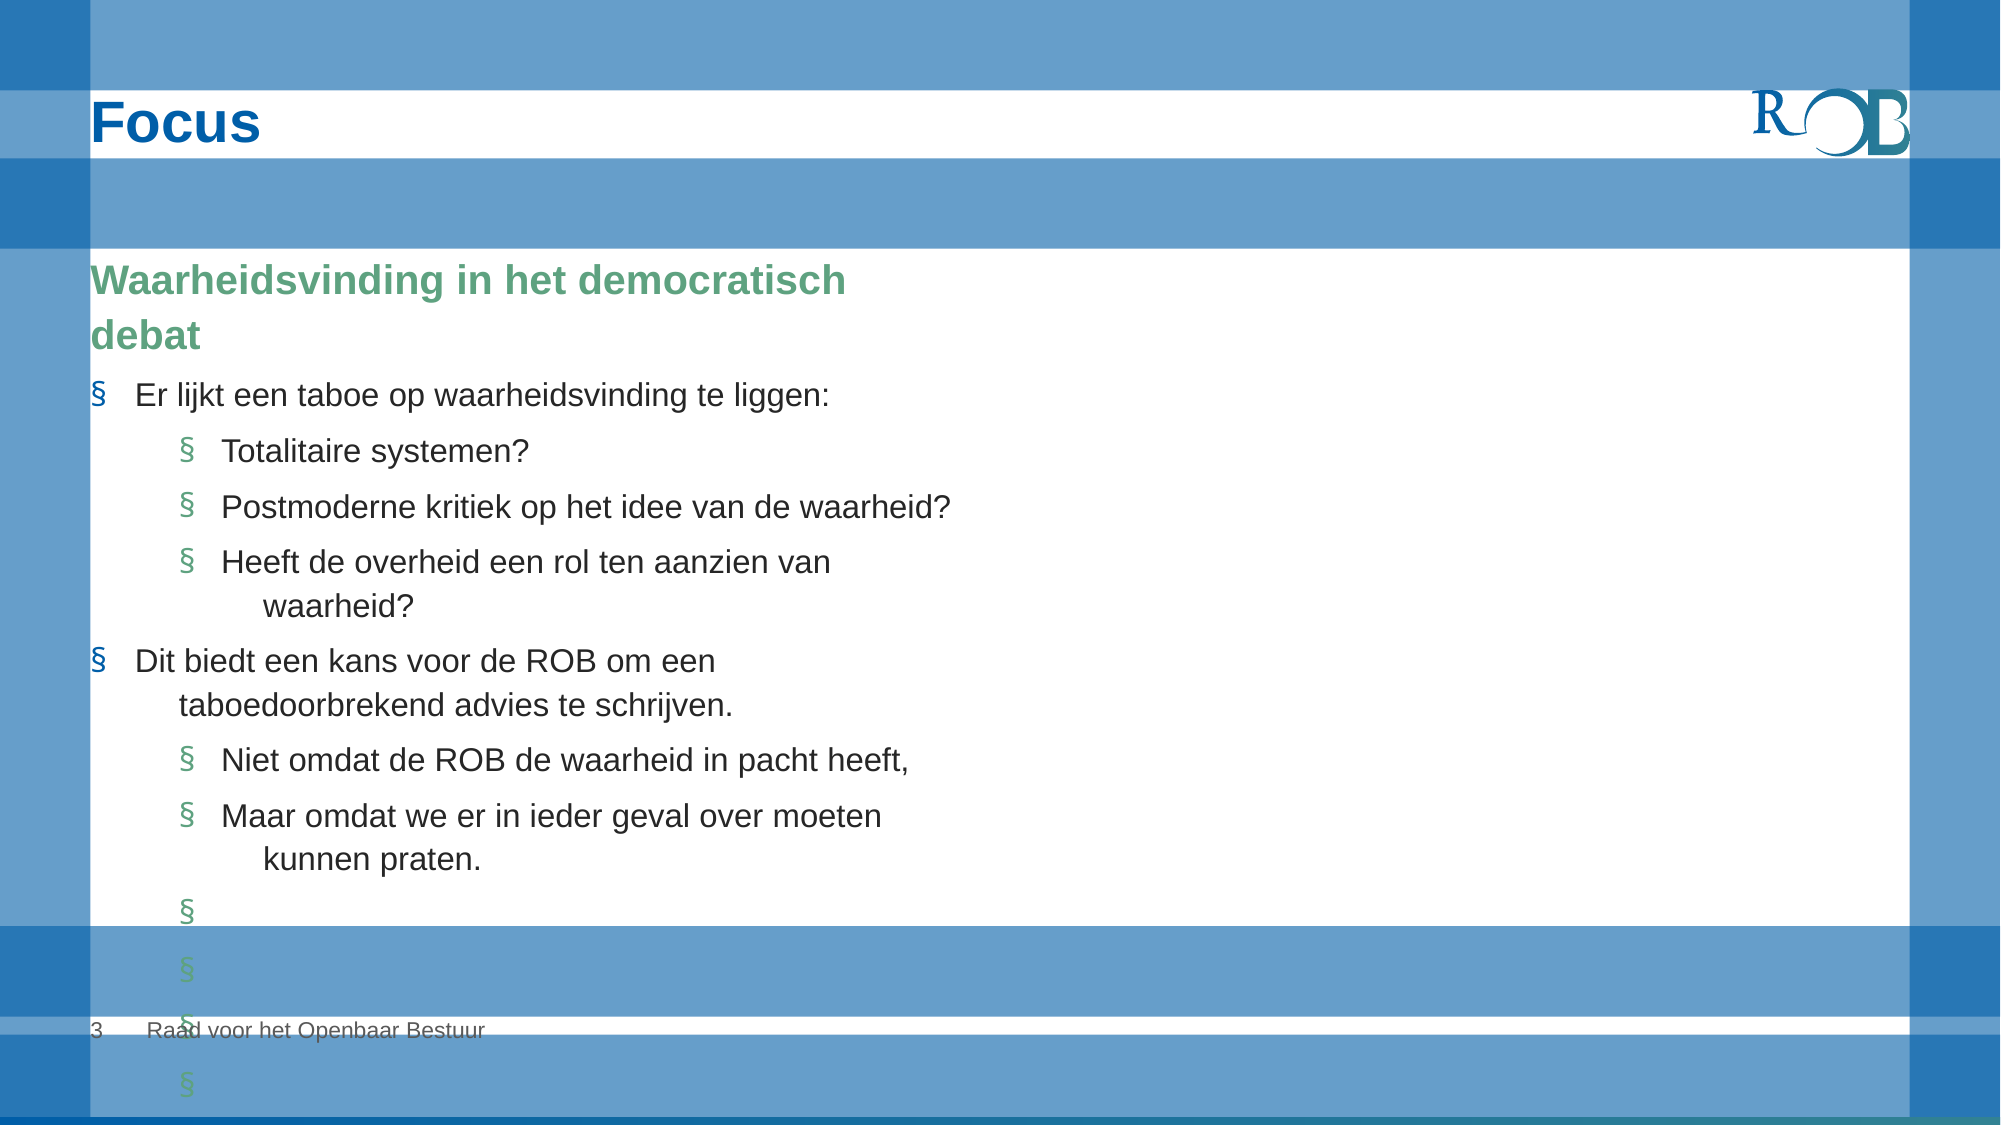

# Focus
Waarheidsvinding in het democratisch debat
Er lijkt een taboe op waarheidsvinding te liggen:
Totalitaire systemen?
Postmoderne kritiek op het idee van de waarheid?
Heeft de overheid een rol ten aanzien van waarheid?
Dit biedt een kans voor de ROB om een taboedoorbrekend advies te schrijven.
Niet omdat de ROB de waarheid in pacht heeft,
Maar omdat we er in ieder geval over moeten kunnen praten.
Raad voor het Openbaar Bestuur